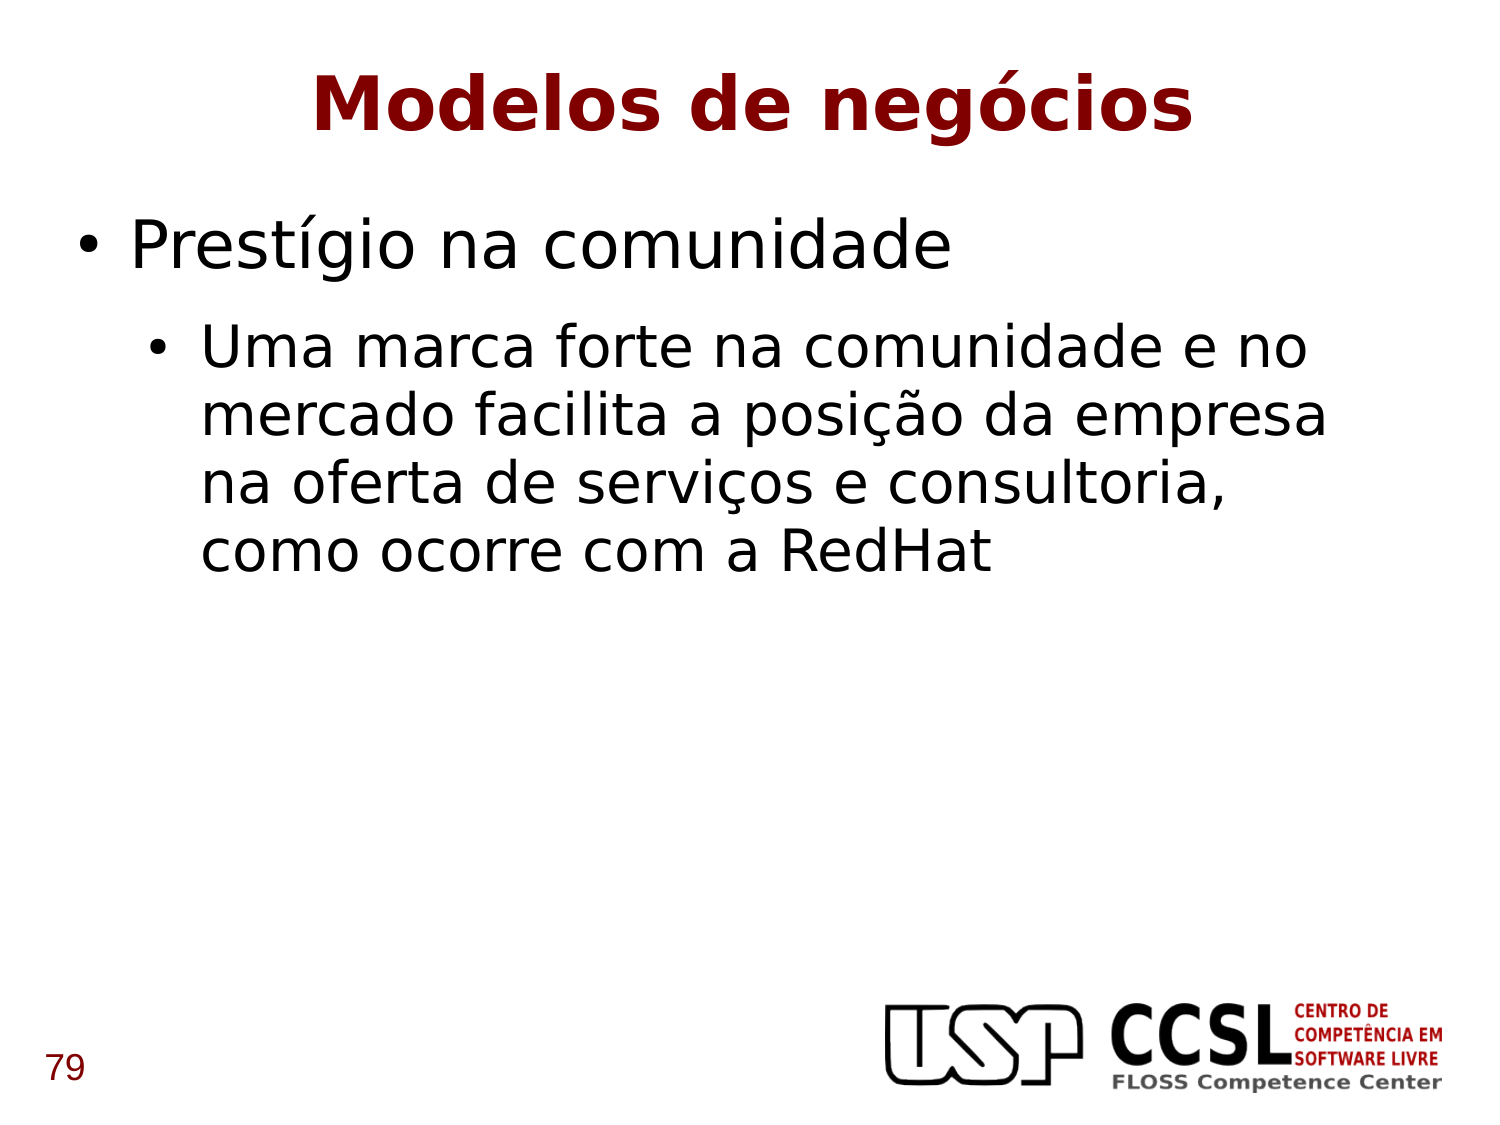

# Modelos de negócios
Prestígio na comunidade
Uma marca forte na comunidade e no
mercado facilita a posição da empresa
na oferta de serviços e consultoria,
como ocorre com a RedHat